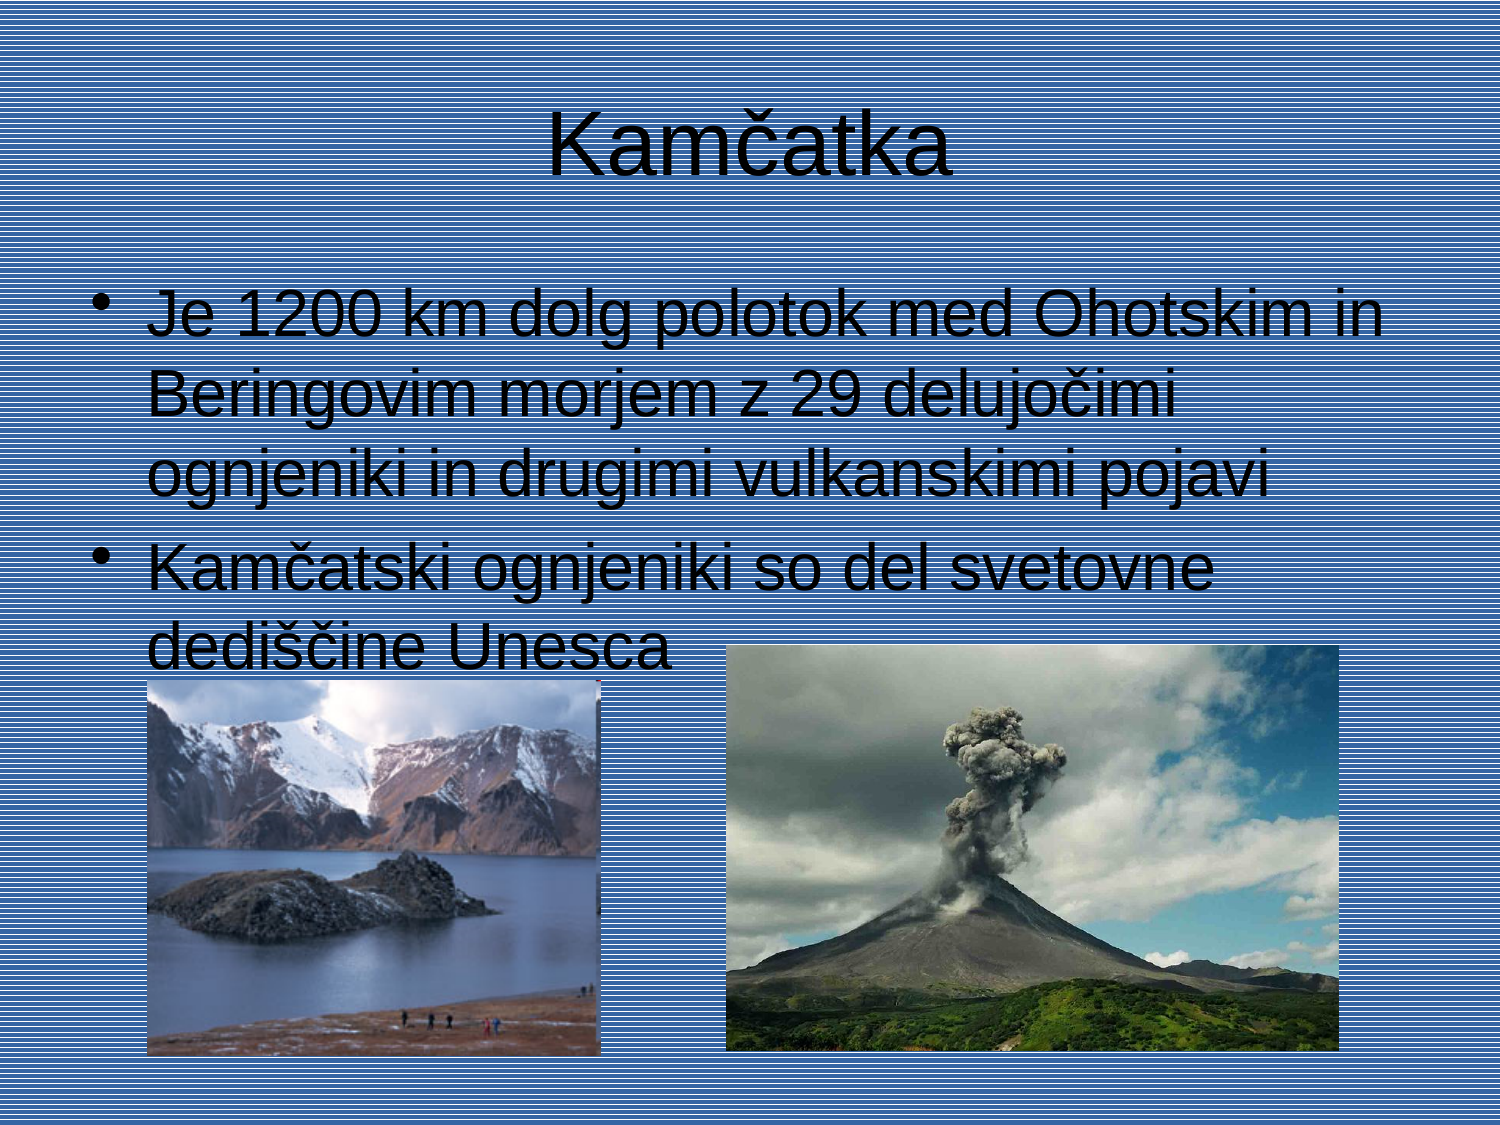

# Kamčatka
Je 1200 km dolg polotok med Ohotskim in Beringovim morjem z 29 delujočimi ognjeniki in drugimi vulkanskimi pojavi
Kamčatski ognjeniki so del svetovne dediščine Unesca